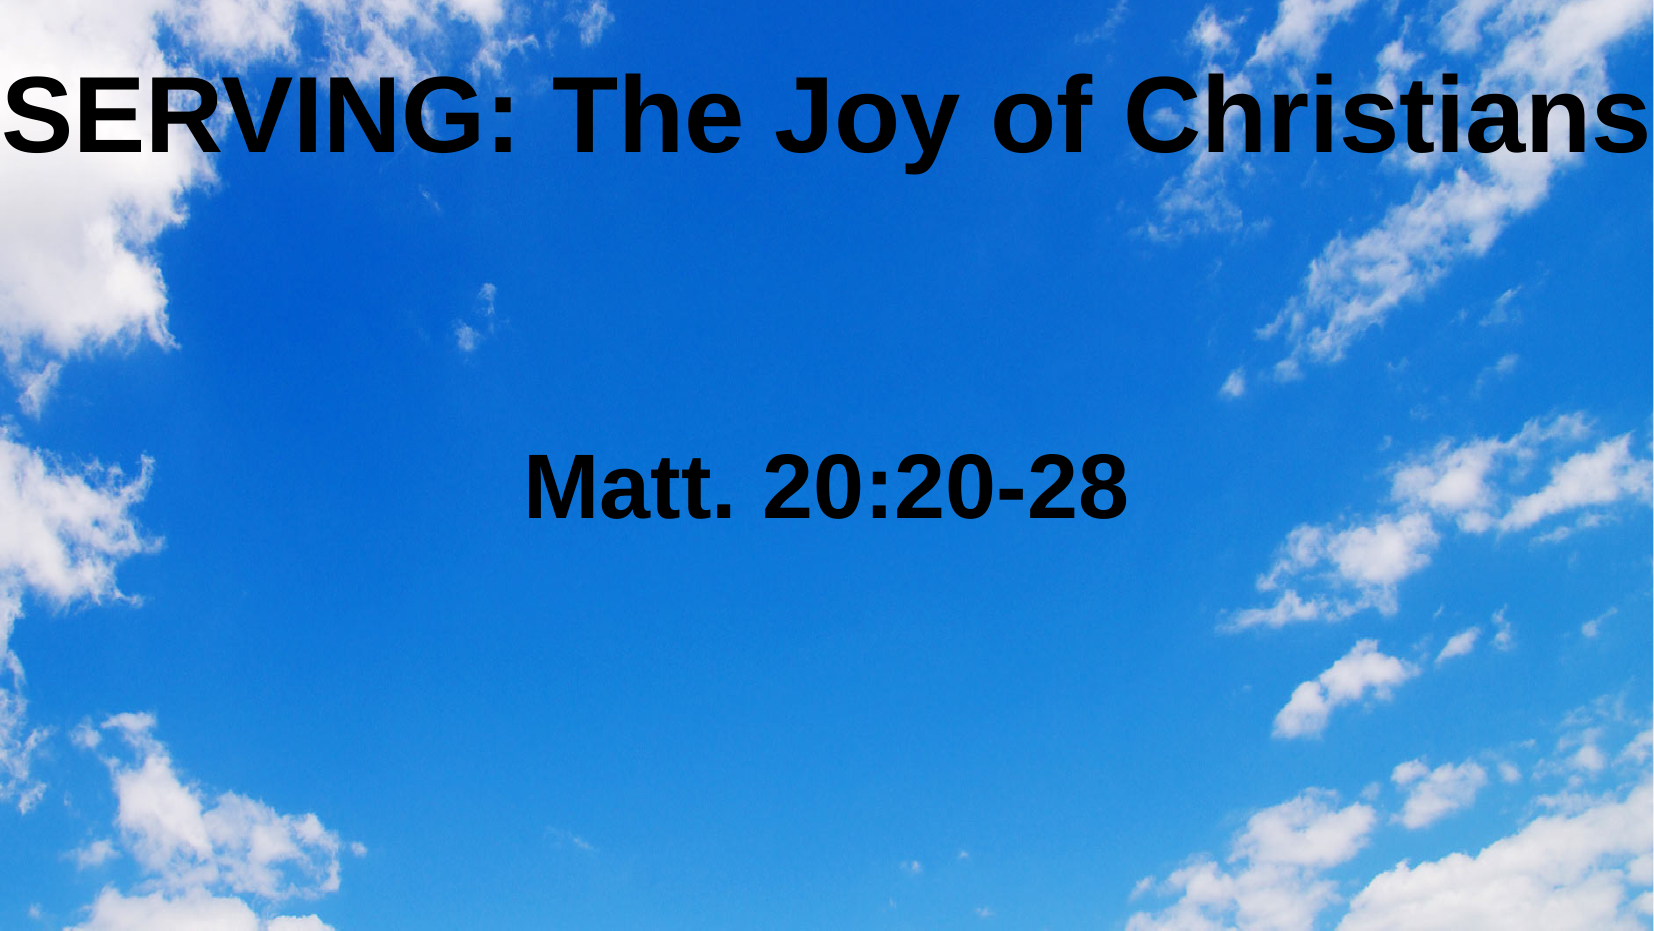

# SERVING: The Joy of Christians
Matt. 20:20-28